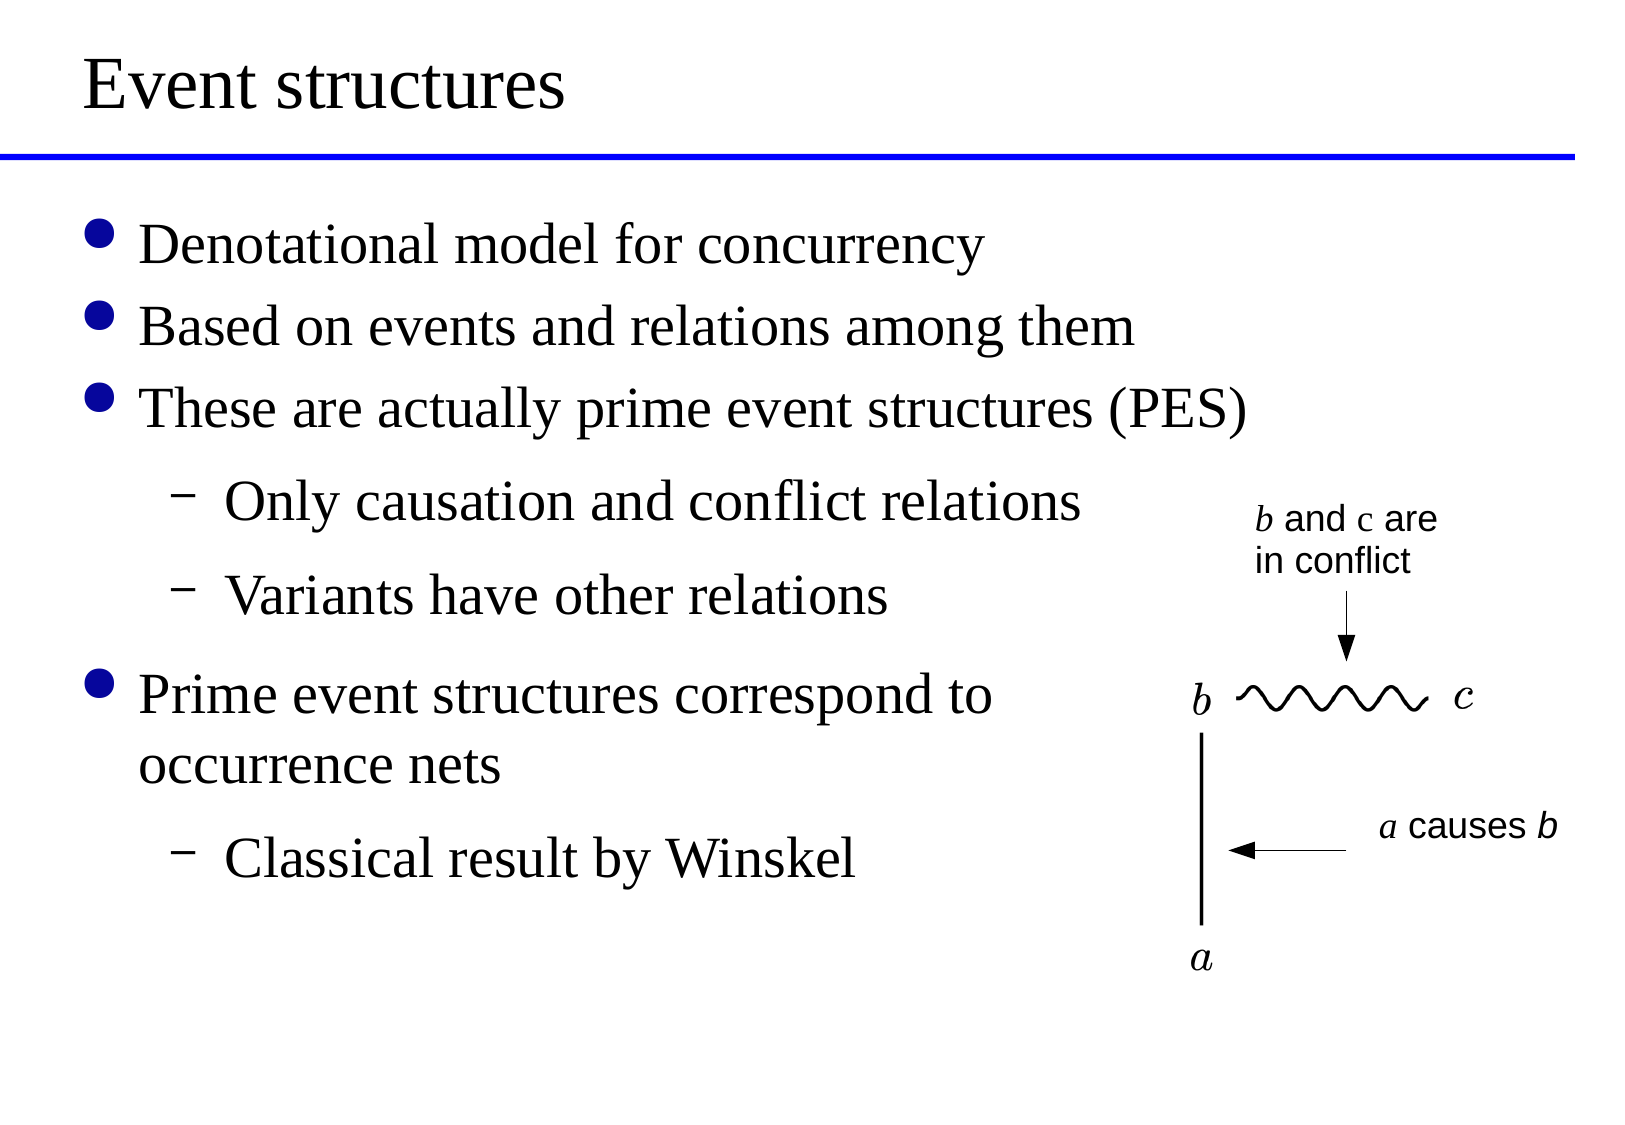

# Event structures
Denotational model for concurrency
Based on events and relations among them
These are actually prime event structures (PES)
Only causation and conflict relations
Variants have other relations
Prime event structures correspond to
occurrence nets
Classical result by Winskel
b and c are
in conflict
a causes b